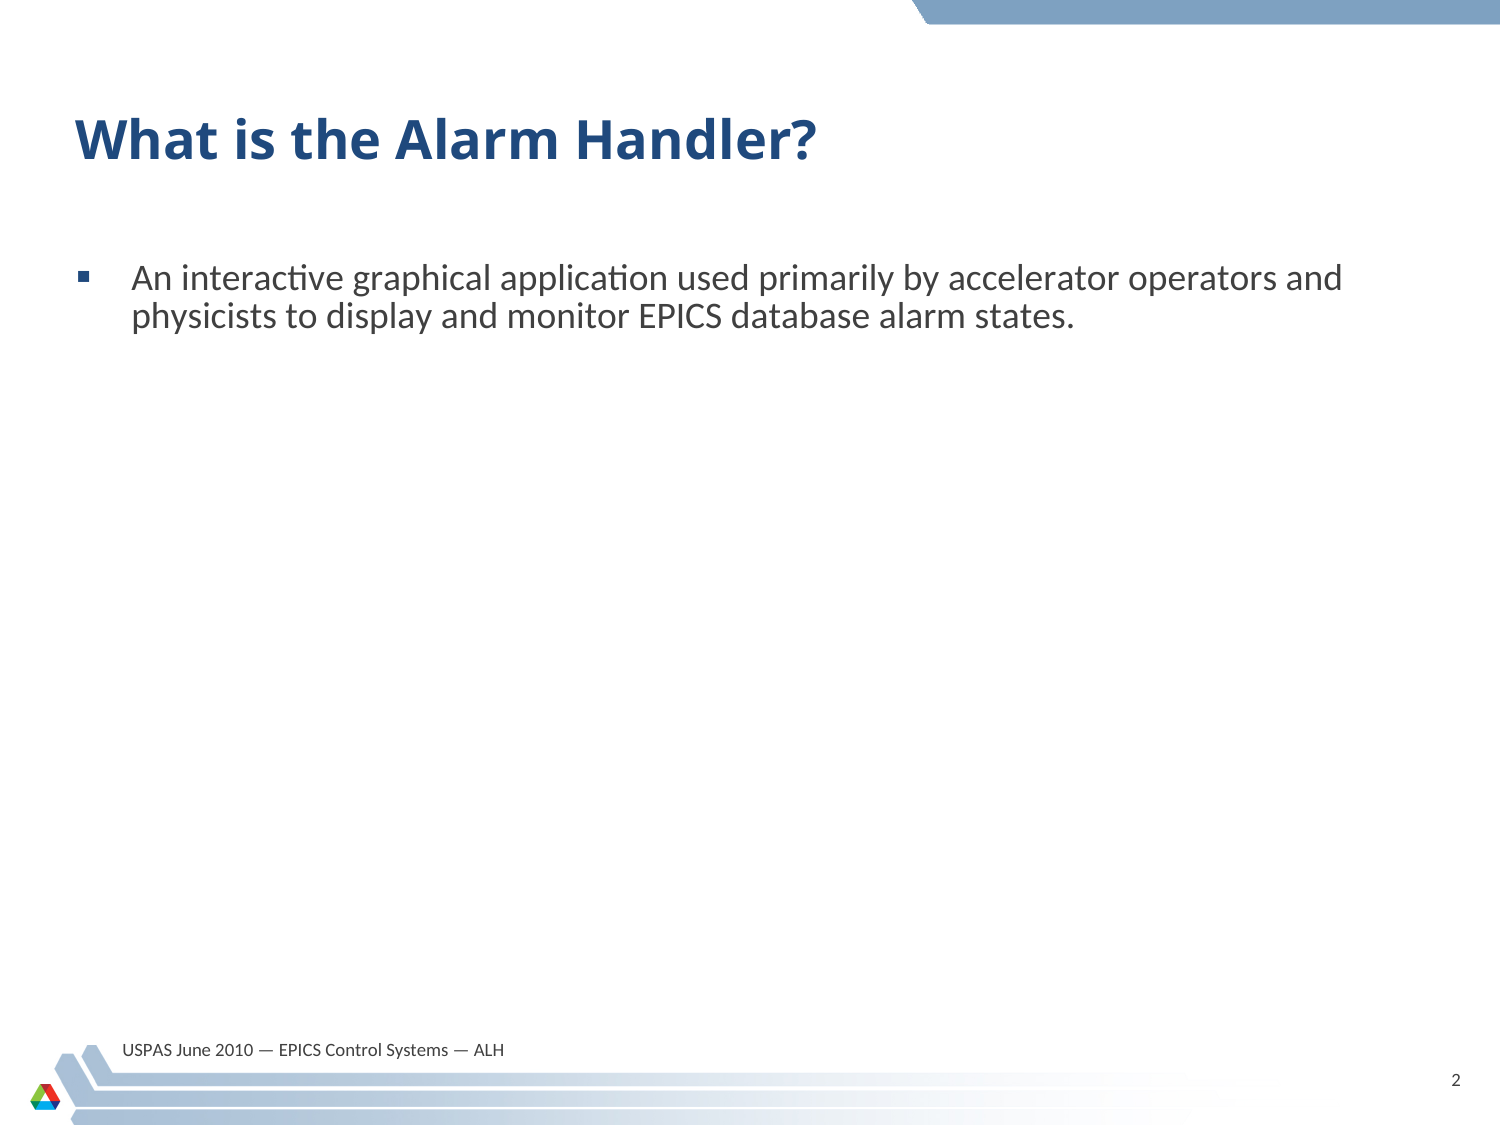

# What is the Alarm Handler?
An interactive graphical application used primarily by accelerator operators and physicists to display and monitor EPICS database alarm states.
USPAS June 2010 — EPICS Control Systems — ALH
2